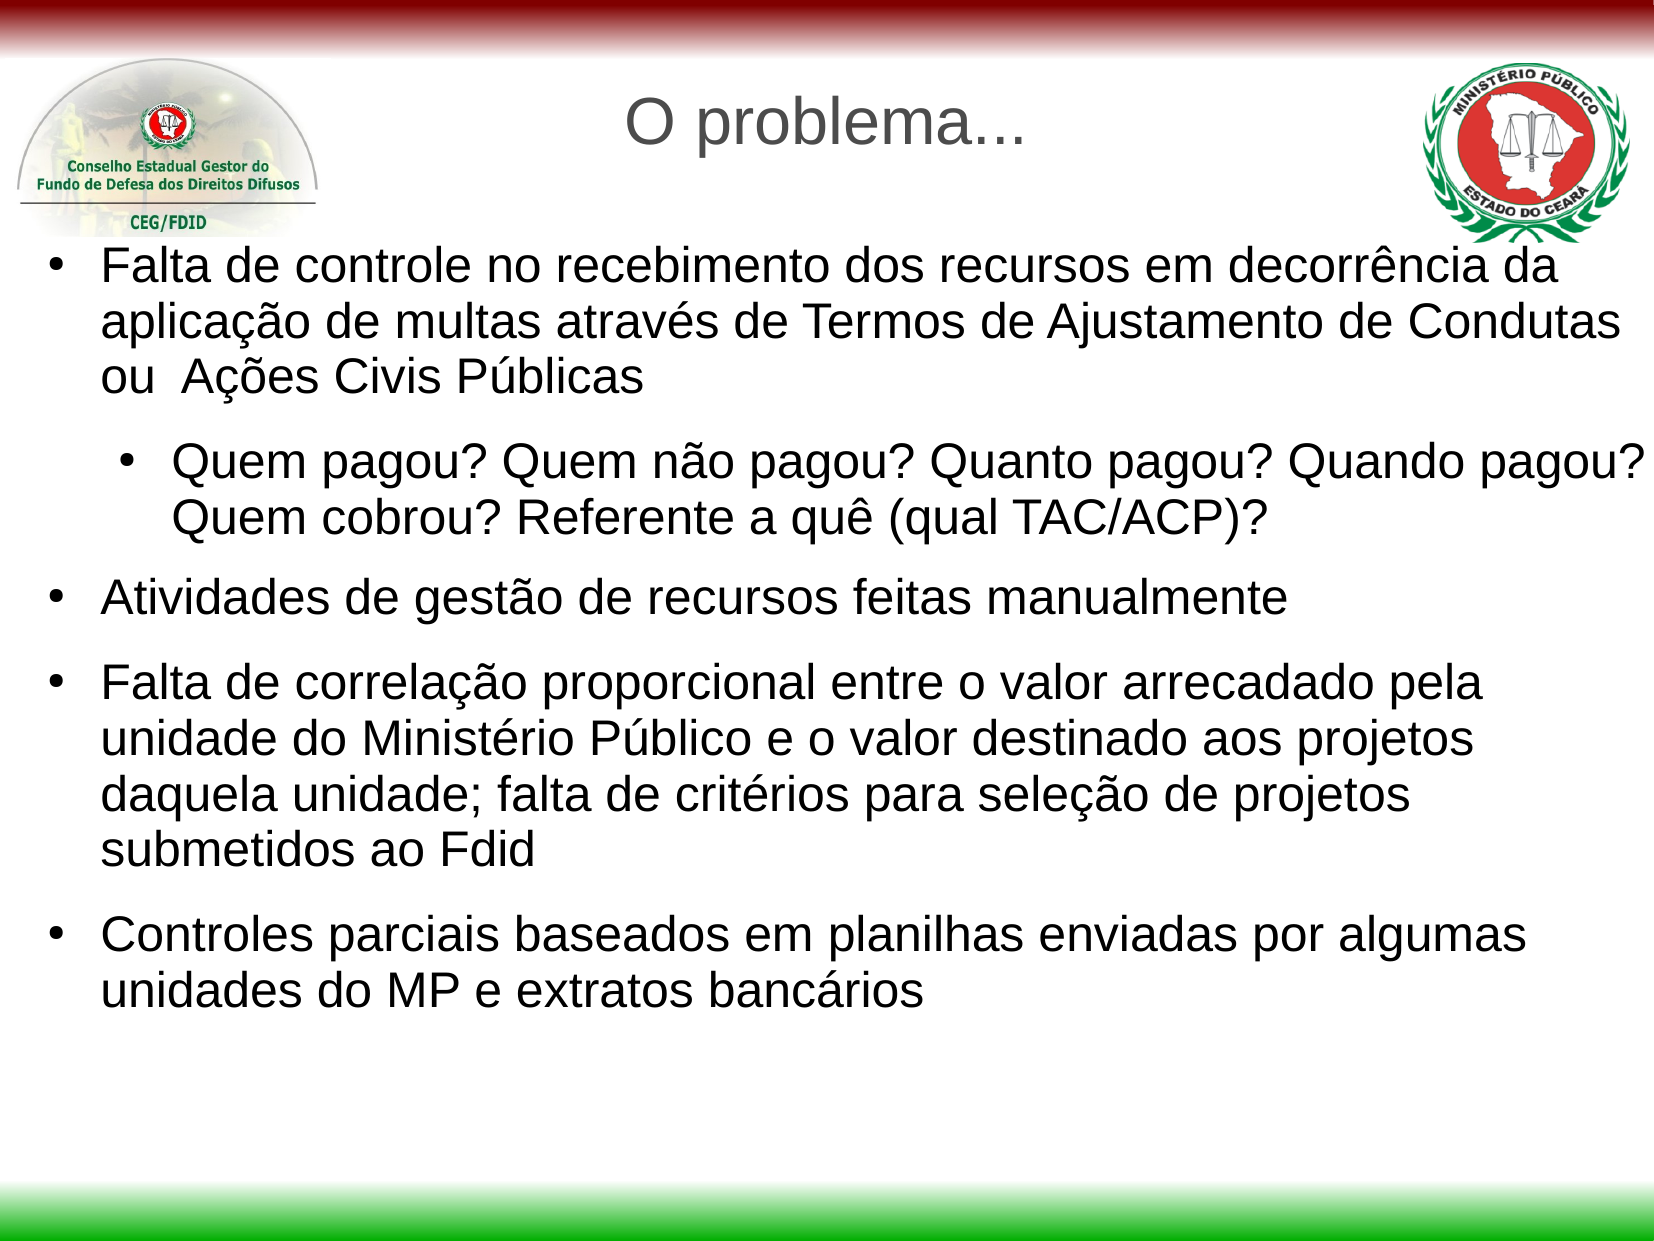

# O problema...
Falta de controle no recebimento dos recursos em decorrência da aplicação de multas através de Termos de Ajustamento de Condutas ou Ações Civis Públicas
Quem pagou? Quem não pagou? Quanto pagou? Quando pagou? Quem cobrou? Referente a quê (qual TAC/ACP)?
Atividades de gestão de recursos feitas manualmente
Falta de correlação proporcional entre o valor arrecadado pela unidade do Ministério Público e o valor destinado aos projetos daquela unidade; falta de critérios para seleção de projetos submetidos ao Fdid
Controles parciais baseados em planilhas enviadas por algumas unidades do MP e extratos bancários